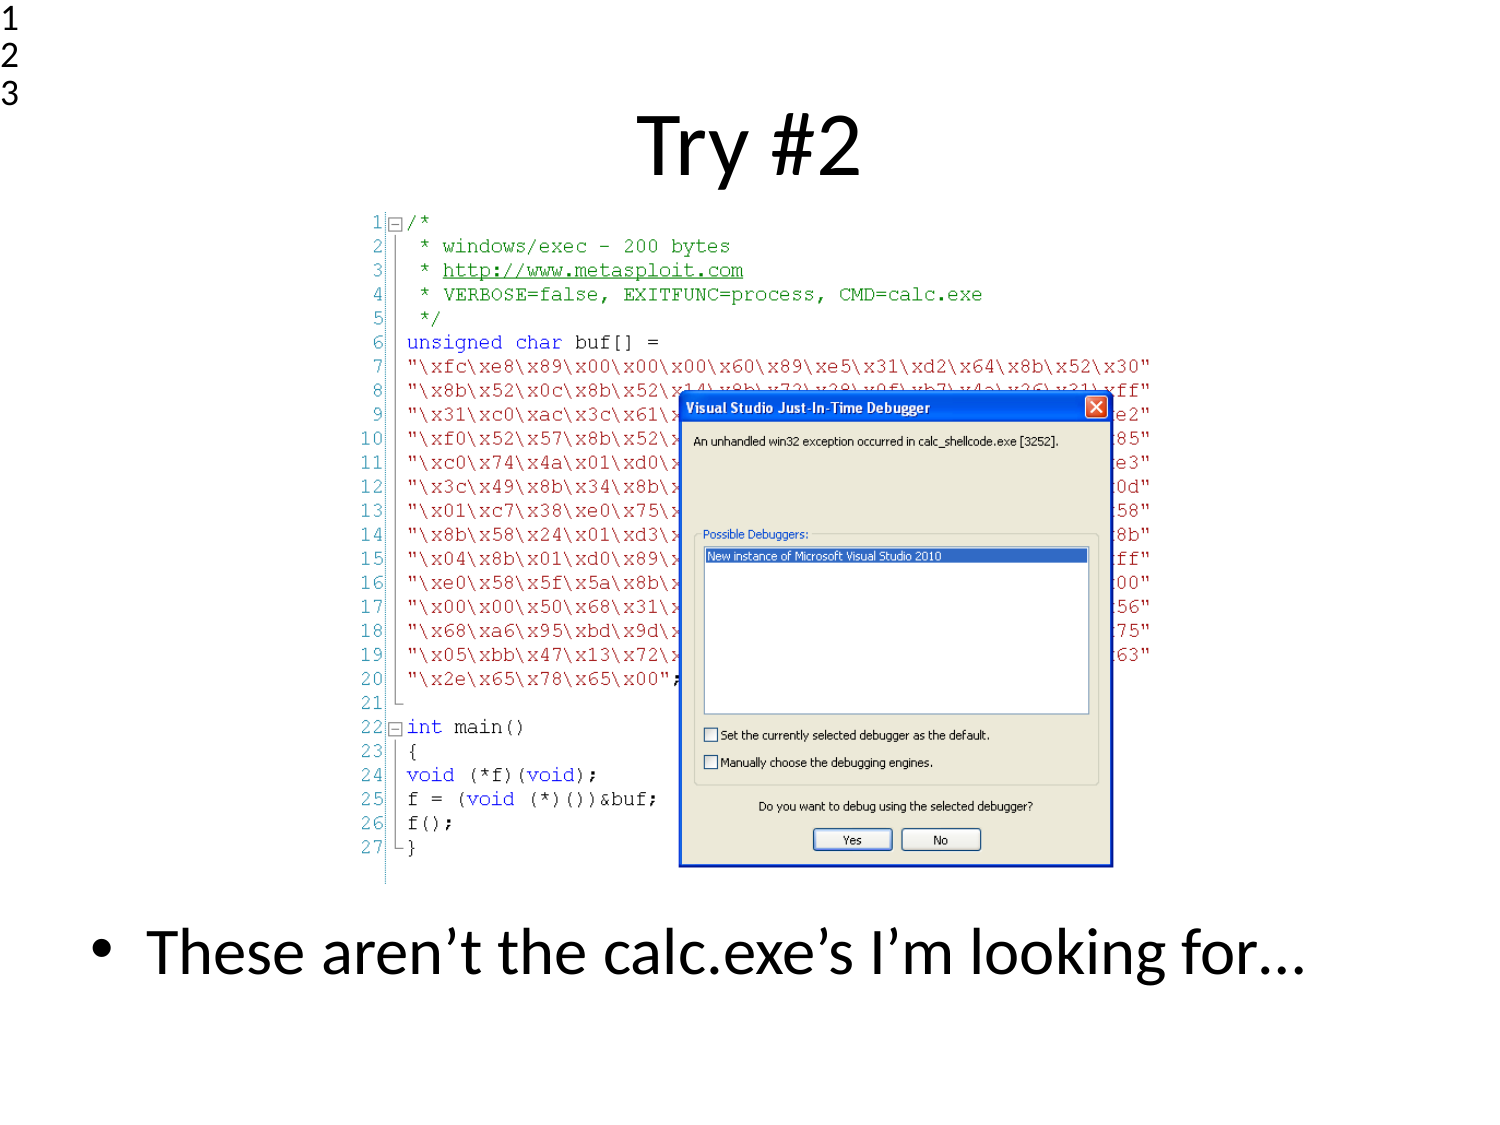

# Try #2
These aren’t the calc.exe’s I’m looking for…